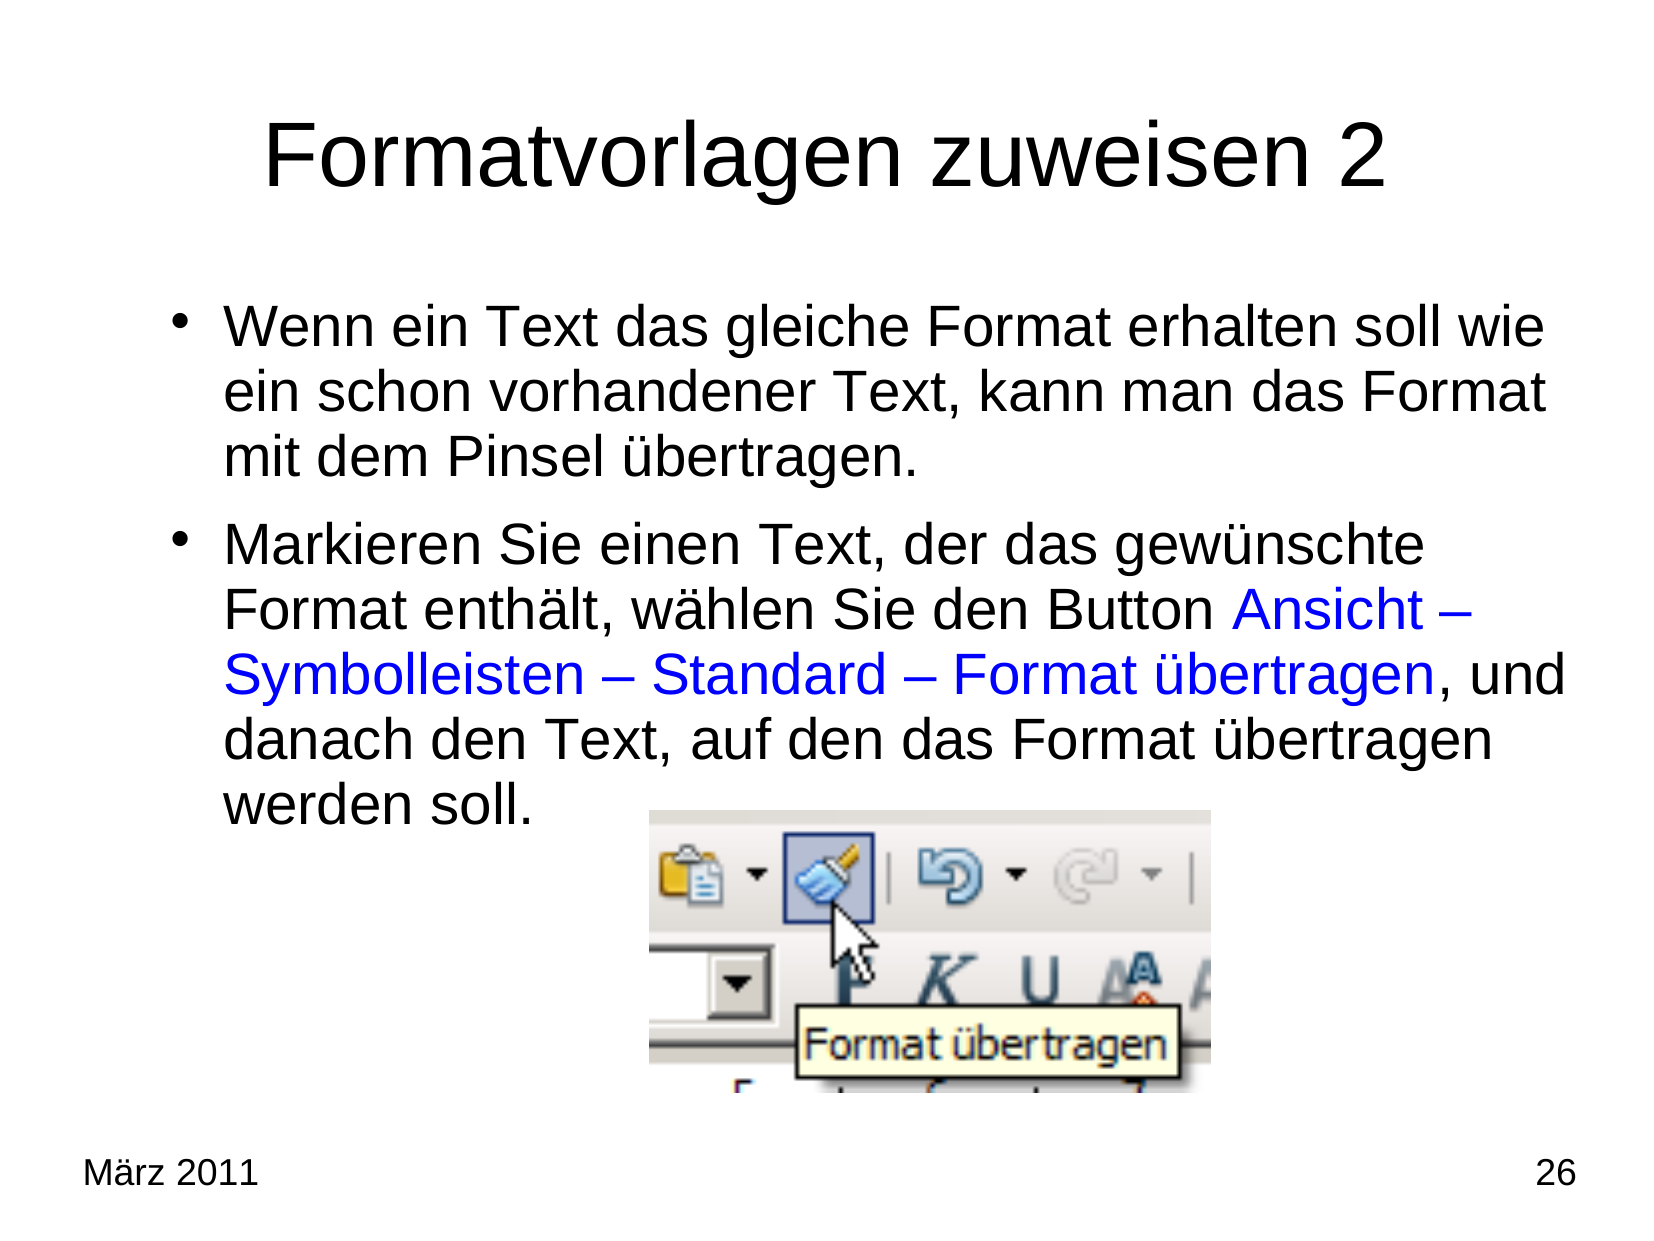

# Formatvorlagen zuweisen 2
Wenn ein Text das gleiche Format erhalten soll wie ein schon vorhandener Text, kann man das Format mit dem Pinsel übertragen.
Markieren Sie einen Text, der das gewünschte Format enthält, wählen Sie den Button Ansicht – Symbolleisten – Standard – Format übertragen, und danach den Text, auf den das Format übertragen werden soll.
März 2011
26